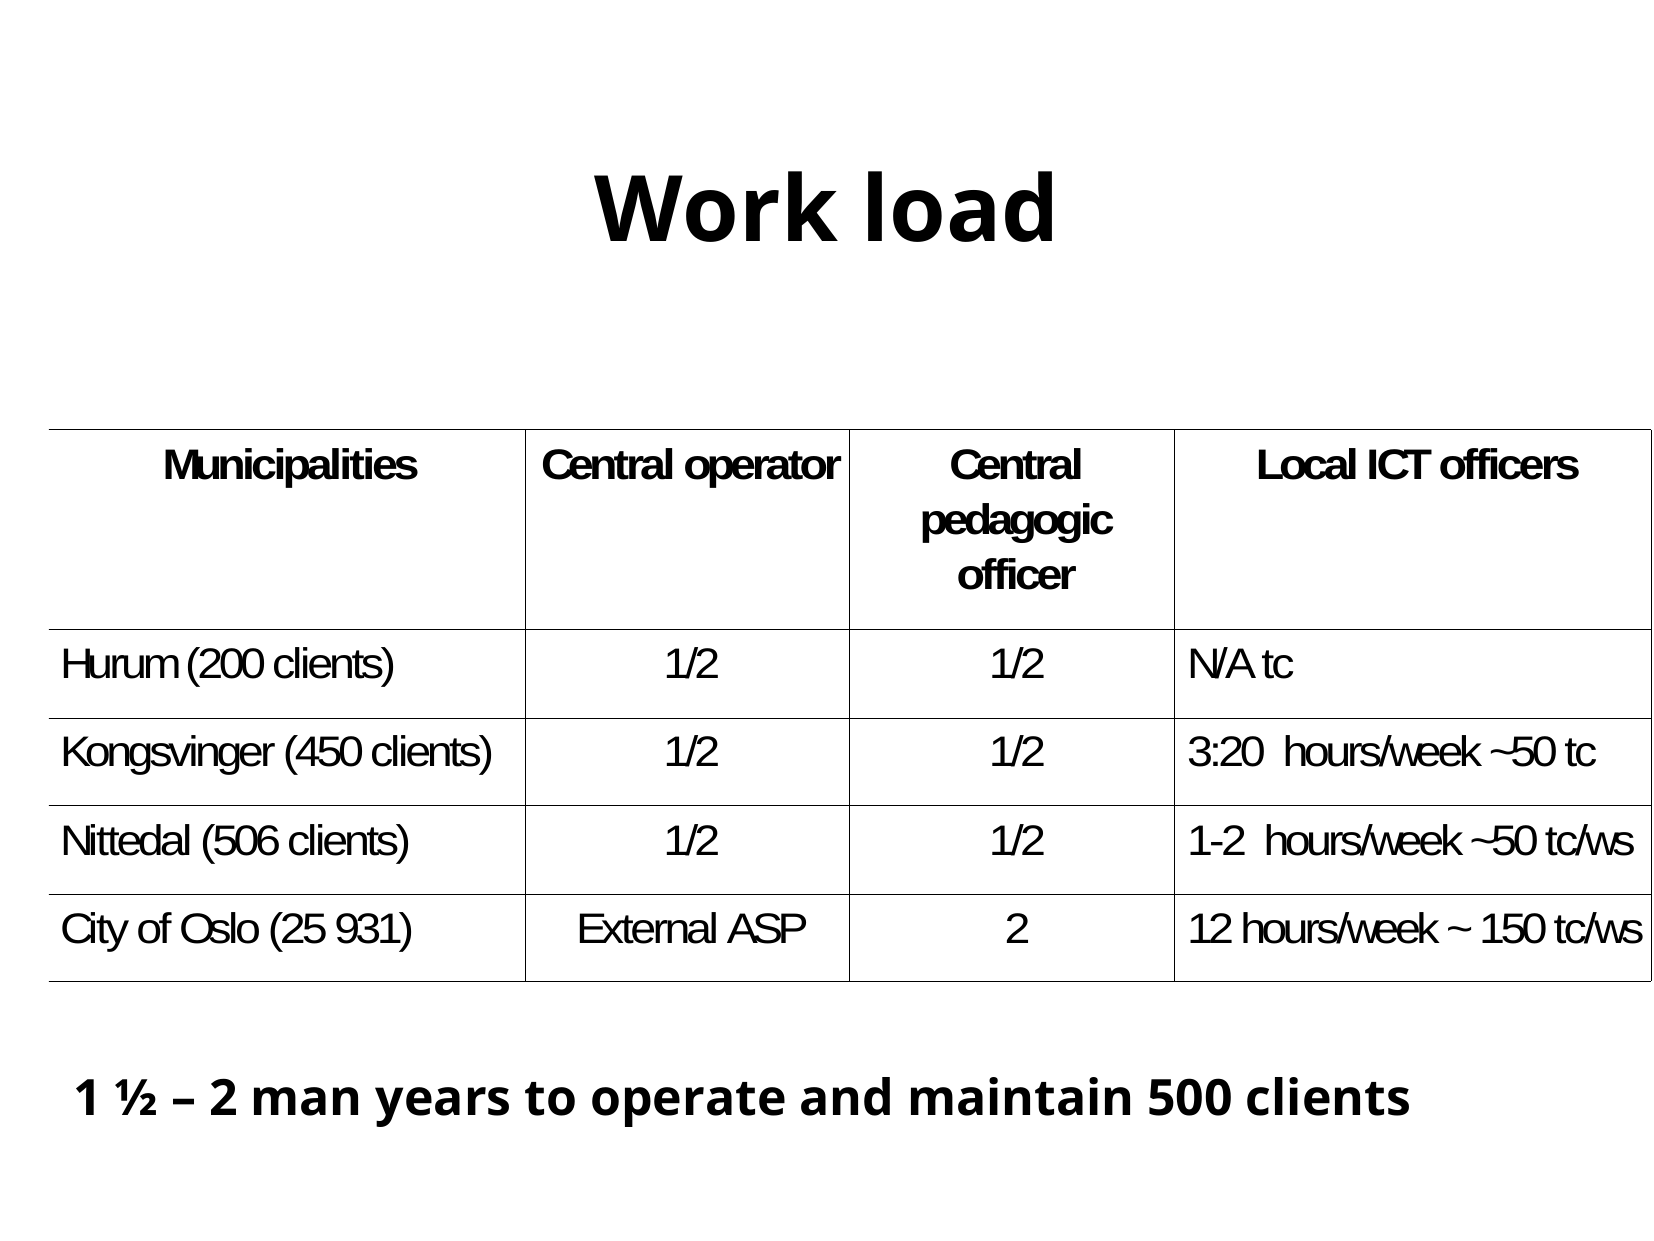

# Work load
1 ½ – 2 man years to operate and maintain 500 clients